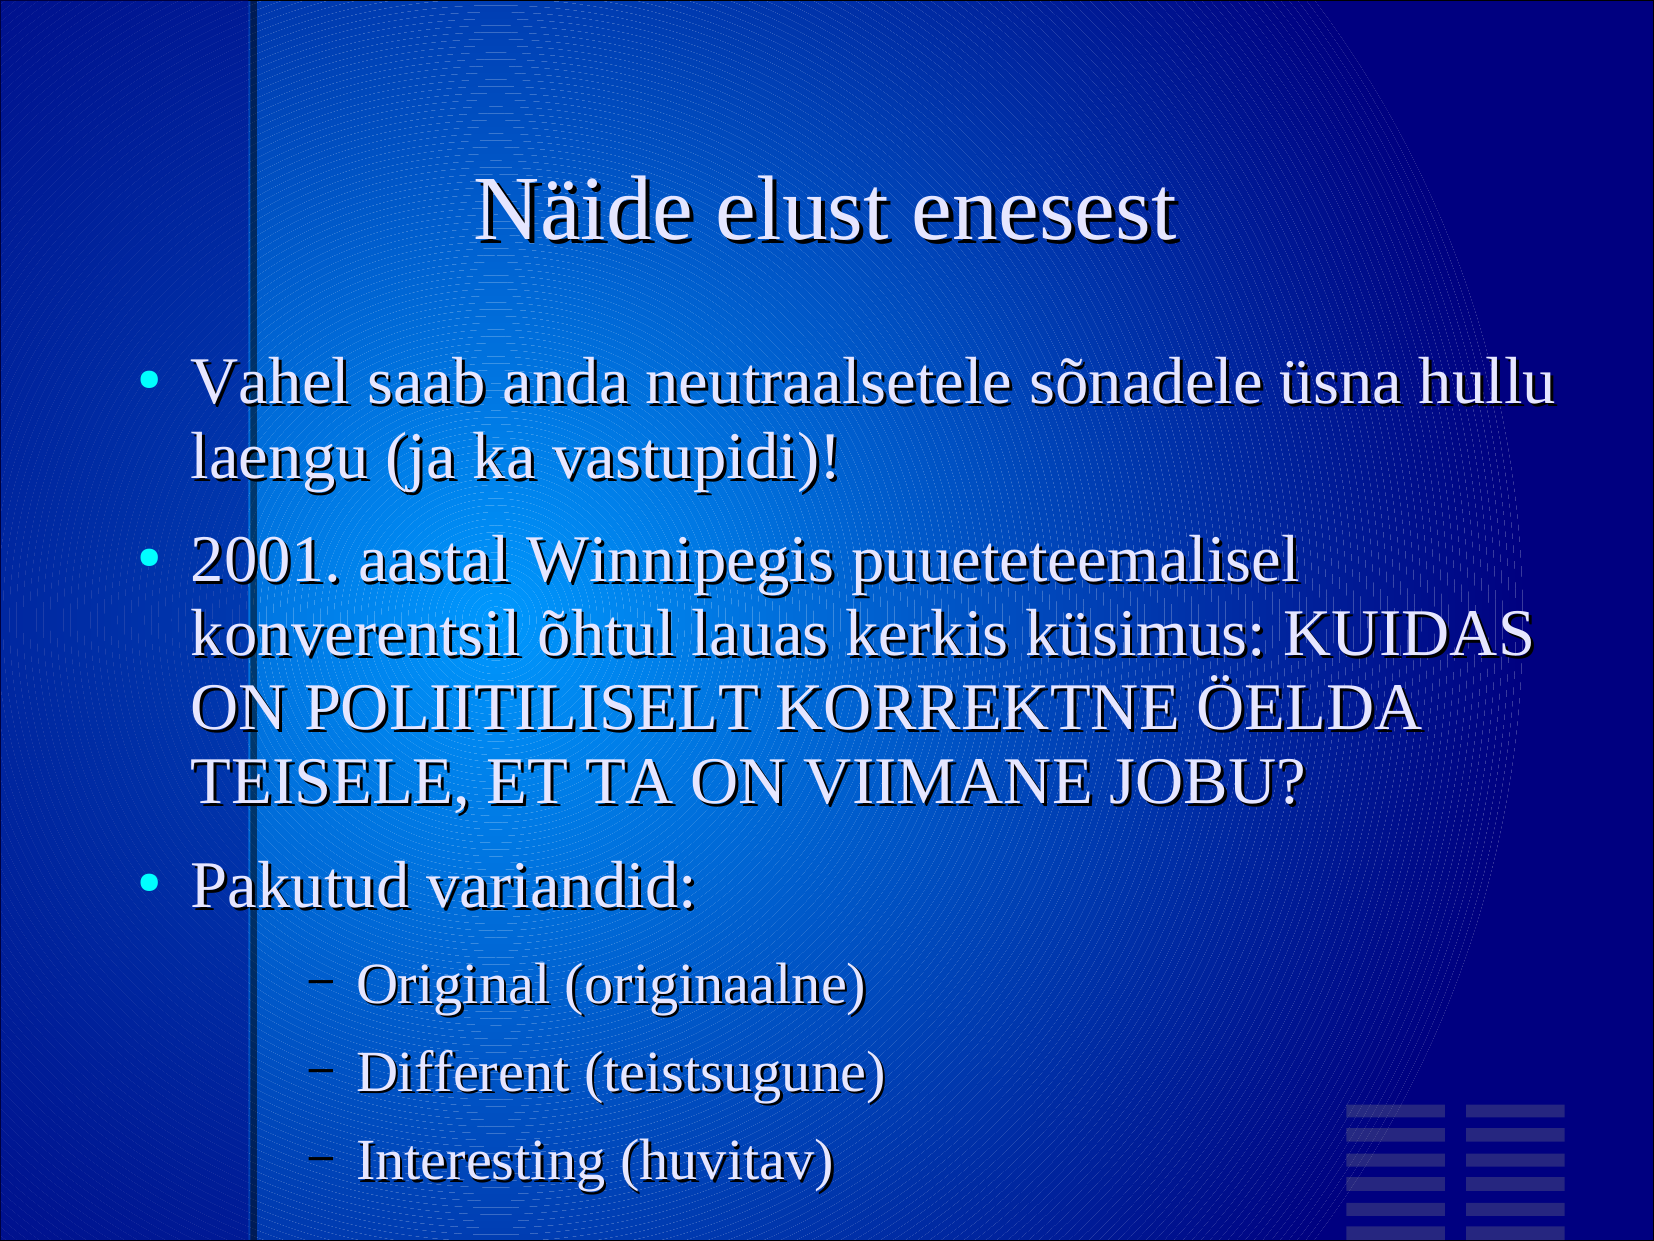

# Näide elust enesest
Vahel saab anda neutraalsetele sõnadele üsna hullu laengu (ja ka vastupidi)!
2001. aastal Winnipegis puueteteemalisel konverentsil õhtul lauas kerkis küsimus: KUIDAS ON POLIITILISELT KORREKTNE ÖELDA TEISELE, ET TA ON VIIMANE JOBU?
Pakutud variandid:
Original (originaalne)
Different (teistsugune)
Interesting (huvitav)